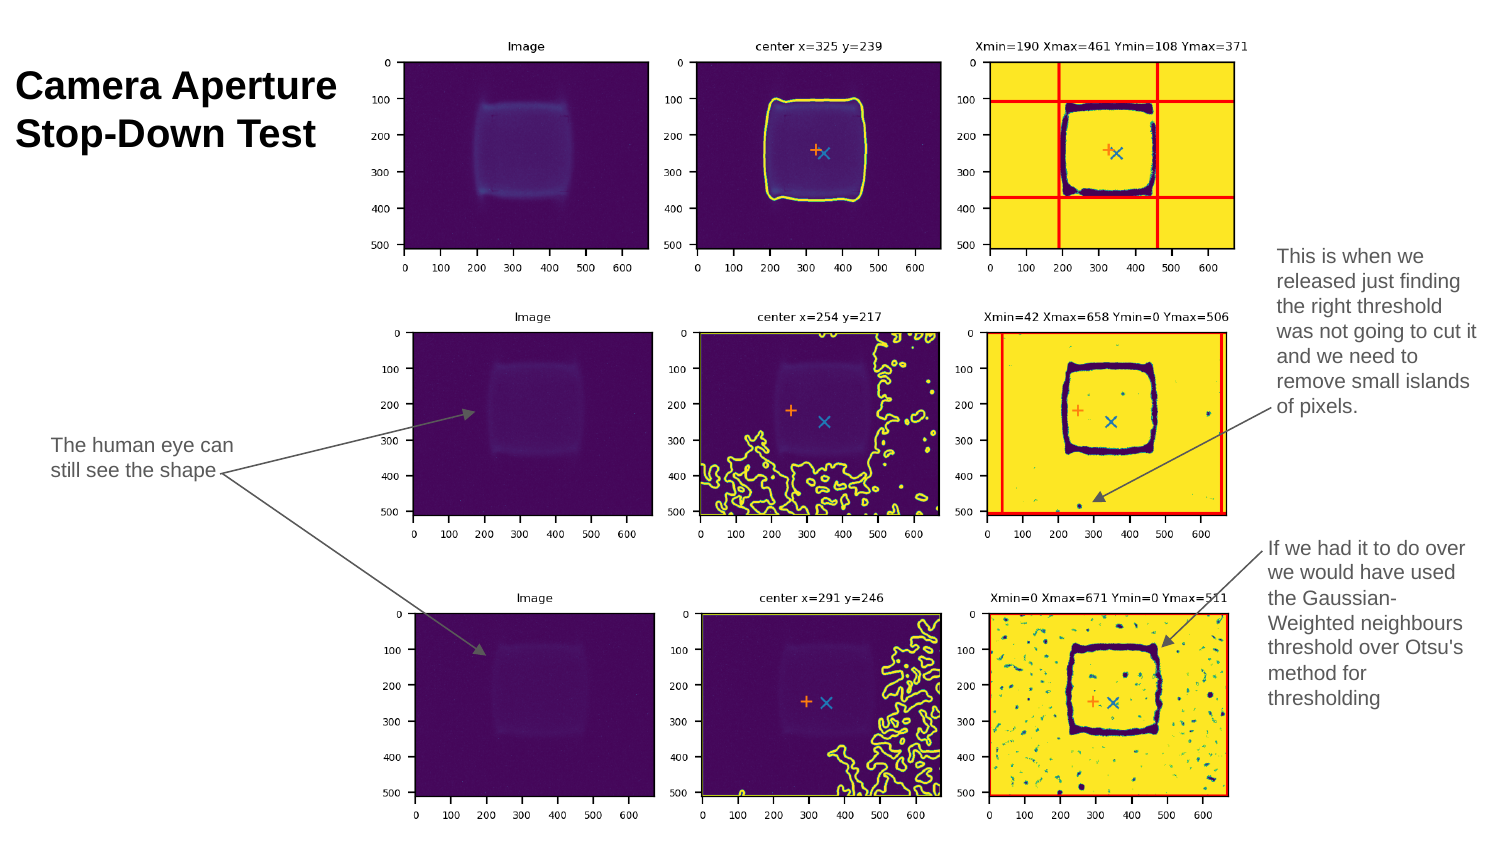

# Camera Aperture Stop-Down Test
This is when we released just finding the right threshold was not going to cut it and we need to remove small islands of pixels.
The human eye can still see the shape
If we had it to do over we would have used the Gaussian-Weighted neighbours threshold over Otsu's method for thresholding